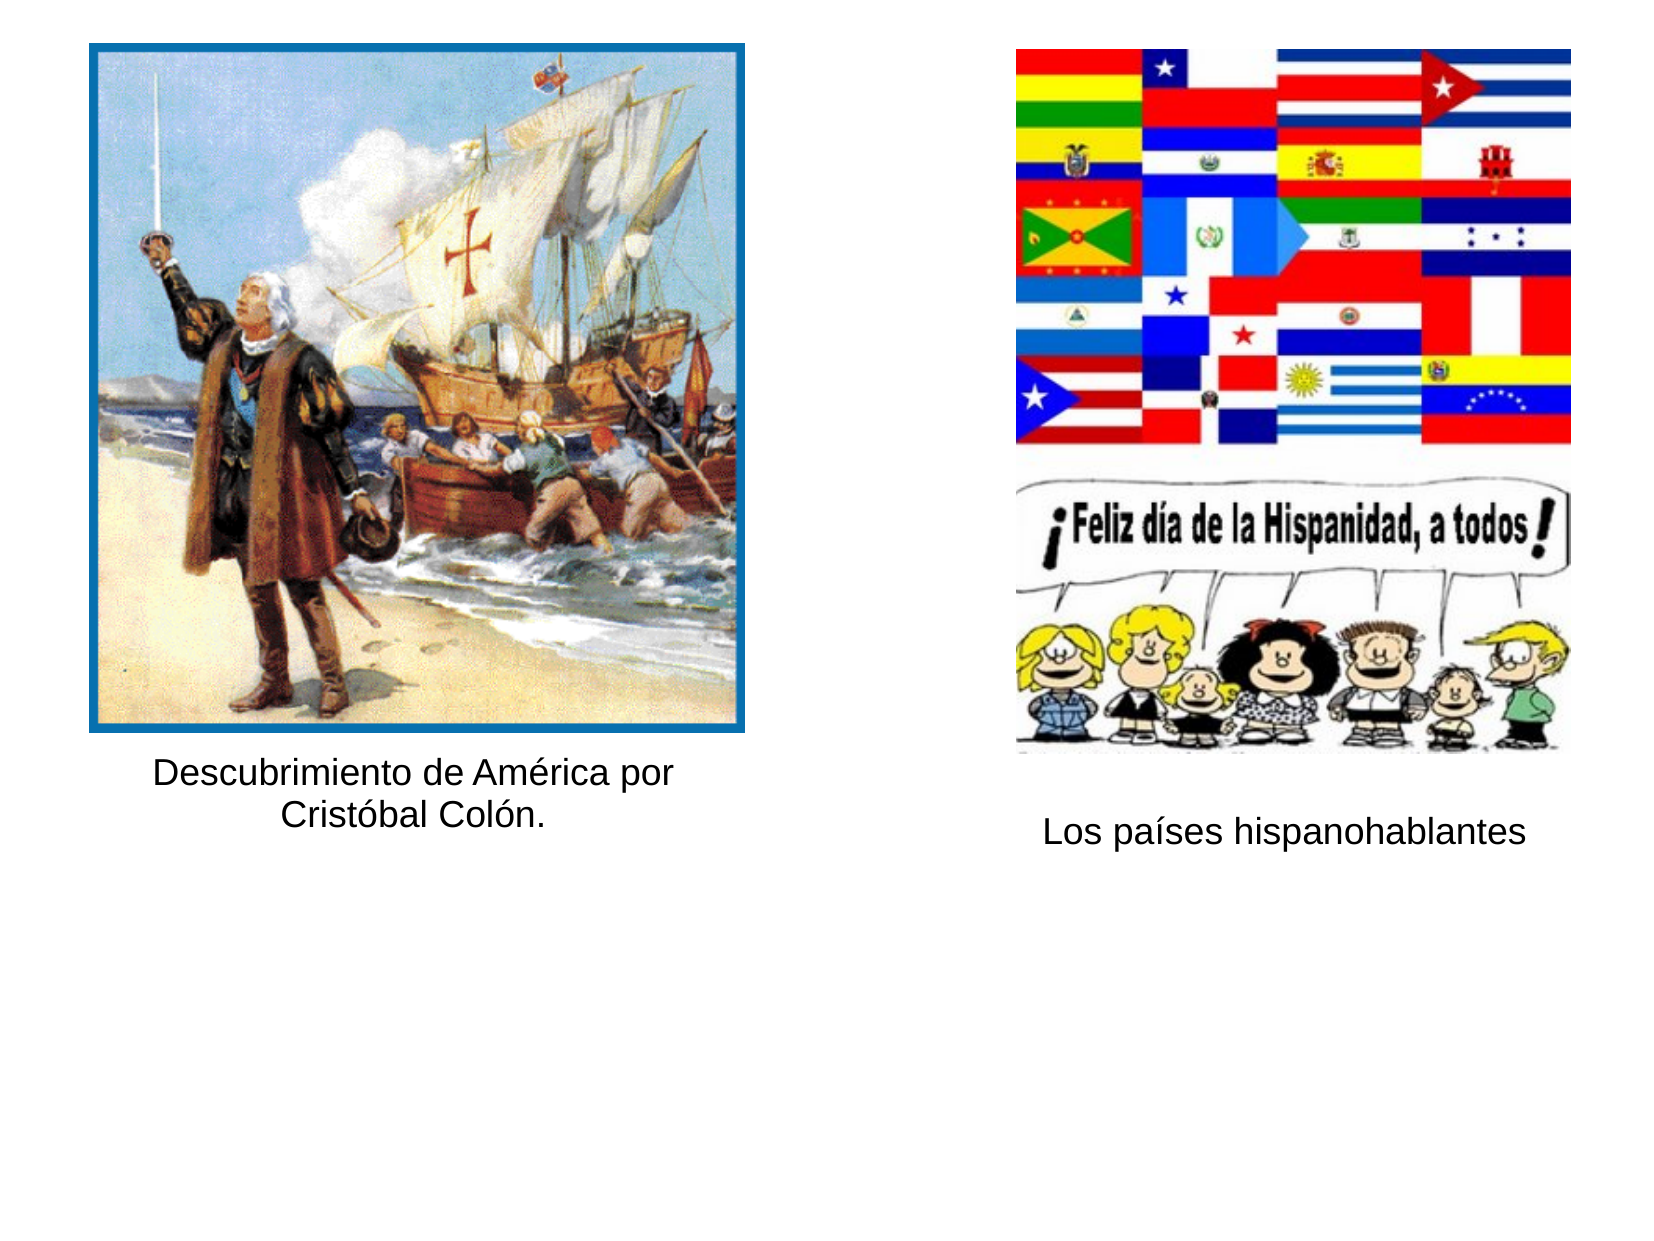

#
Descubrimiento de América por Cristóbal Colón.
Los países hispanohablantes